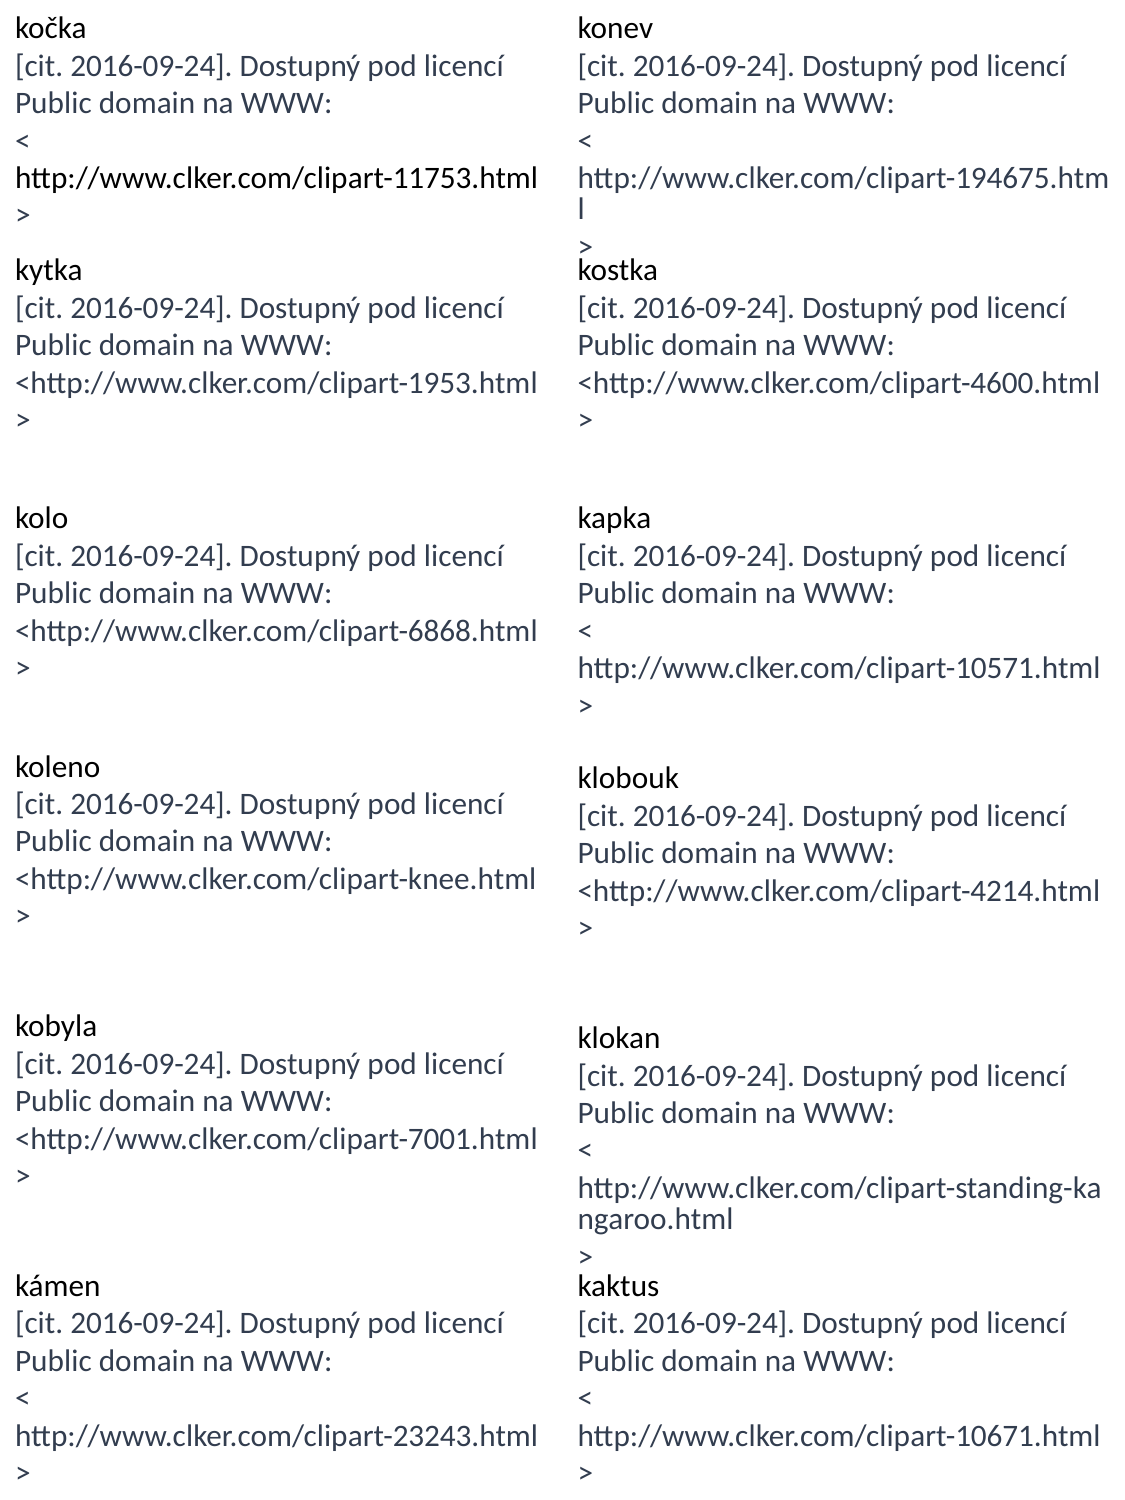

kočka
[cit. 2016-09-24]. Dostupný pod licencí Public domain na WWW:
<http://www.clker.com/clipart-11753.html>
konev
[cit. 2016-09-24]. Dostupný pod licencí Public domain na WWW:
<http://www.clker.com/clipart-194675.html>
kytka
[cit. 2016-09-24]. Dostupný pod licencí Public domain na WWW:
<http://www.clker.com/clipart-1953.html>
kostka
[cit. 2016-09-24]. Dostupný pod licencí Public domain na WWW:
<http://www.clker.com/clipart-4600.html>
kolo
[cit. 2016-09-24]. Dostupný pod licencí Public domain na WWW:
<http://www.clker.com/clipart-6868.html>
kapka
[cit. 2016-09-24]. Dostupný pod licencí Public domain na WWW:
<http://www.clker.com/clipart-10571.html>
koleno
[cit. 2016-09-24]. Dostupný pod licencí Public domain na WWW:
<http://www.clker.com/clipart-knee.html>
klobouk
[cit. 2016-09-24]. Dostupný pod licencí Public domain na WWW:
<http://www.clker.com/clipart-4214.html>
kobyla
[cit. 2016-09-24]. Dostupný pod licencí Public domain na WWW:
<http://www.clker.com/clipart-7001.html>
klokan
[cit. 2016-09-24]. Dostupný pod licencí Public domain na WWW:
<http://www.clker.com/clipart-standing-kangaroo.html>
kámen
[cit. 2016-09-24]. Dostupný pod licencí Public domain na WWW:
<http://www.clker.com/clipart-23243.html>
kaktus
[cit. 2016-09-24]. Dostupný pod licencí Public domain na WWW:
<http://www.clker.com/clipart-10671.html>